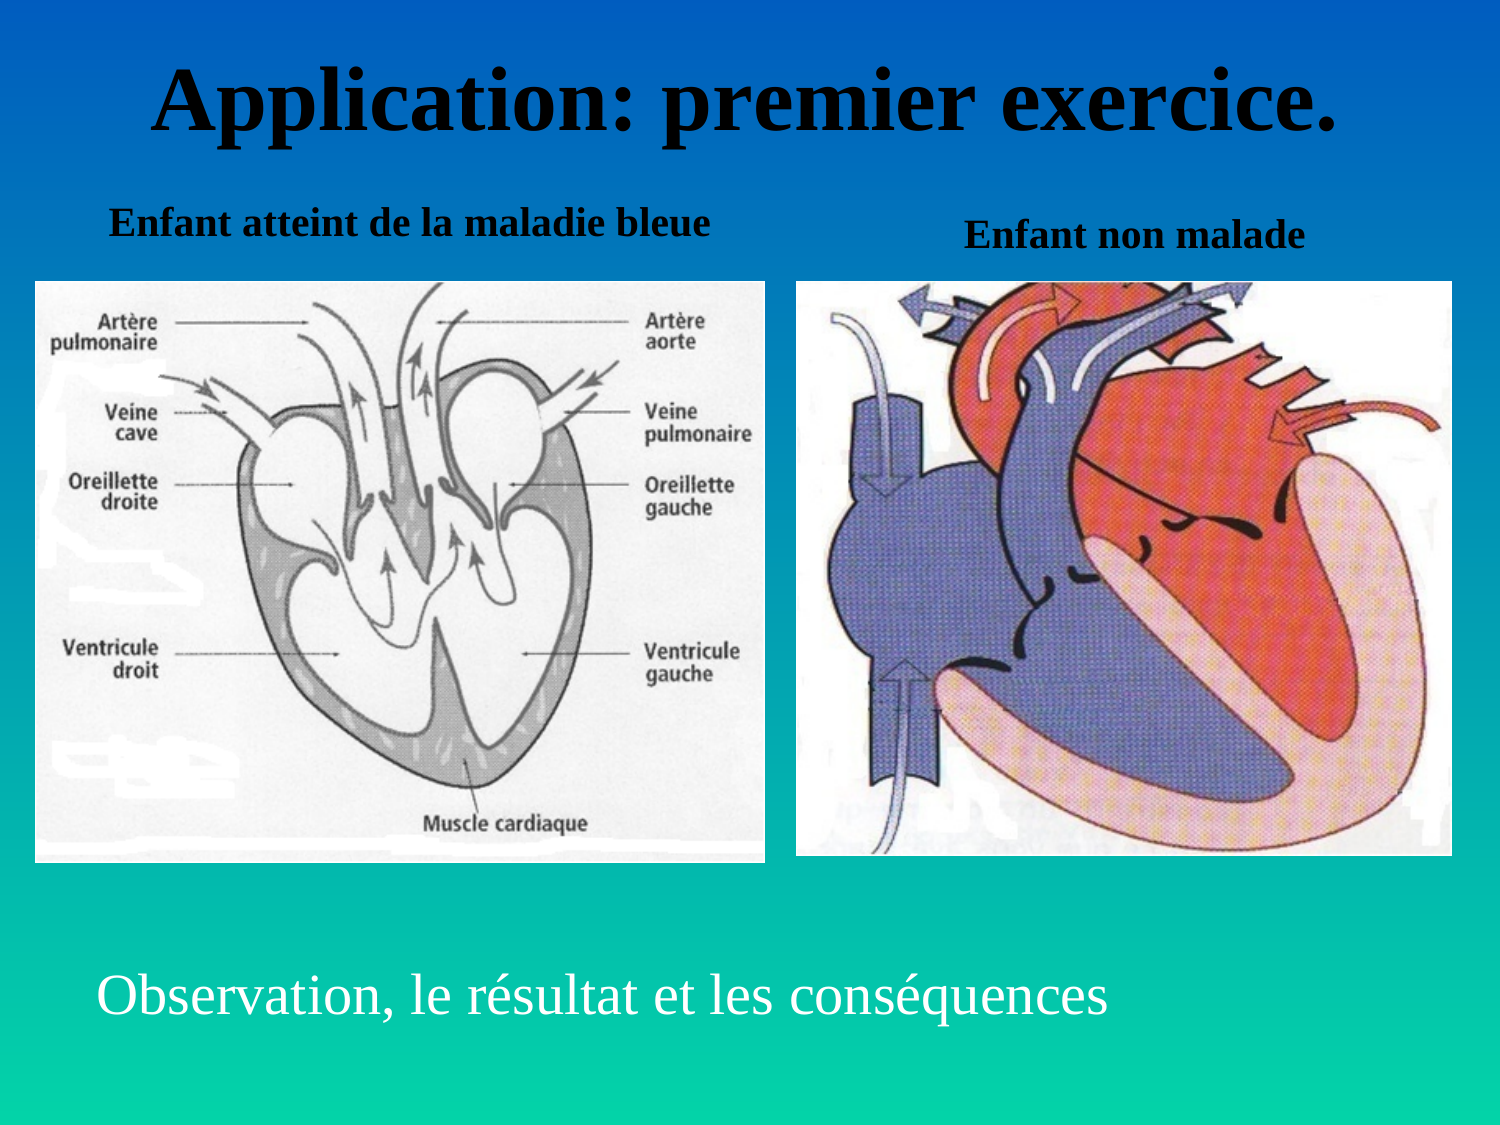

Application: premier exercice.
Enfant atteint de la maladie bleue
Enfant non malade
Observation, le résultat et les conséquences